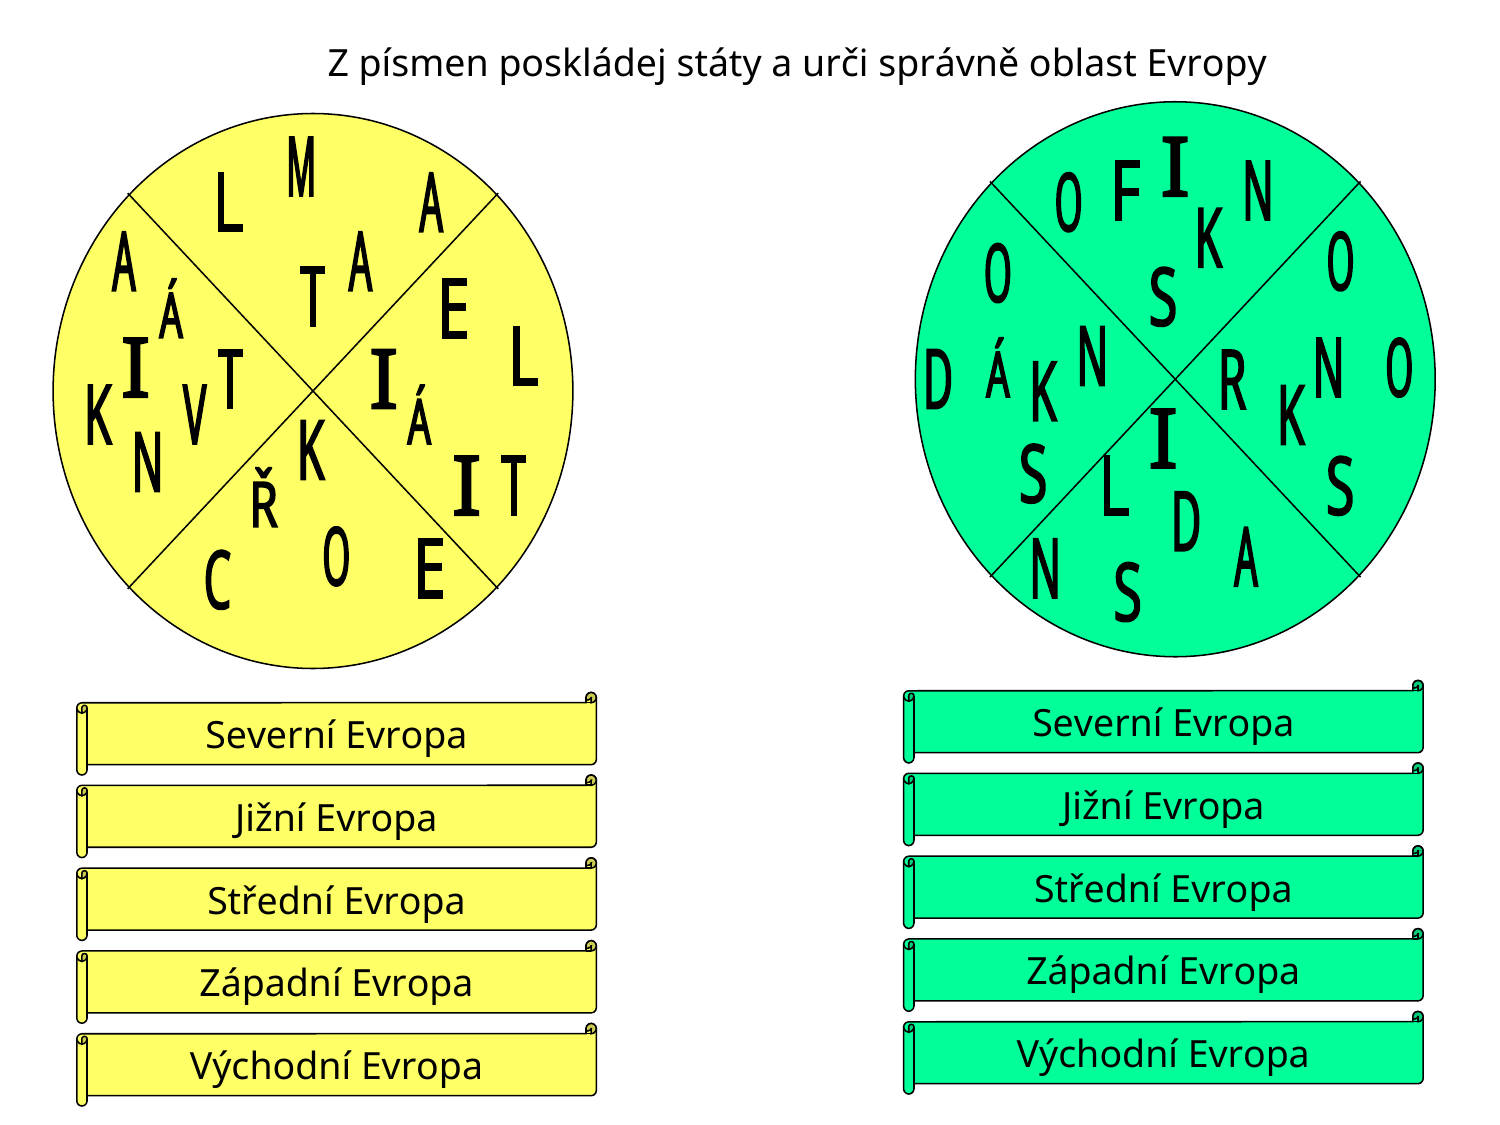

Z písmen poskládej státy a urči správně oblast Evropy
M
I
F
N
L
A
O
K
A
A
O
O
T
S
Á
E
L
N
Á
I
N
O
T
I
D
R
K
K
V
Á
K
I
K
N
S
T
I
L
S
Ř
D
O
A
E
N
C
S
Severní Evropa
Severní Evropa
Jižní Evropa
Jižní Evropa
Střední Evropa
Střední Evropa
Západní Evropa
Západní Evropa
Východní Evropa
Východní Evropa